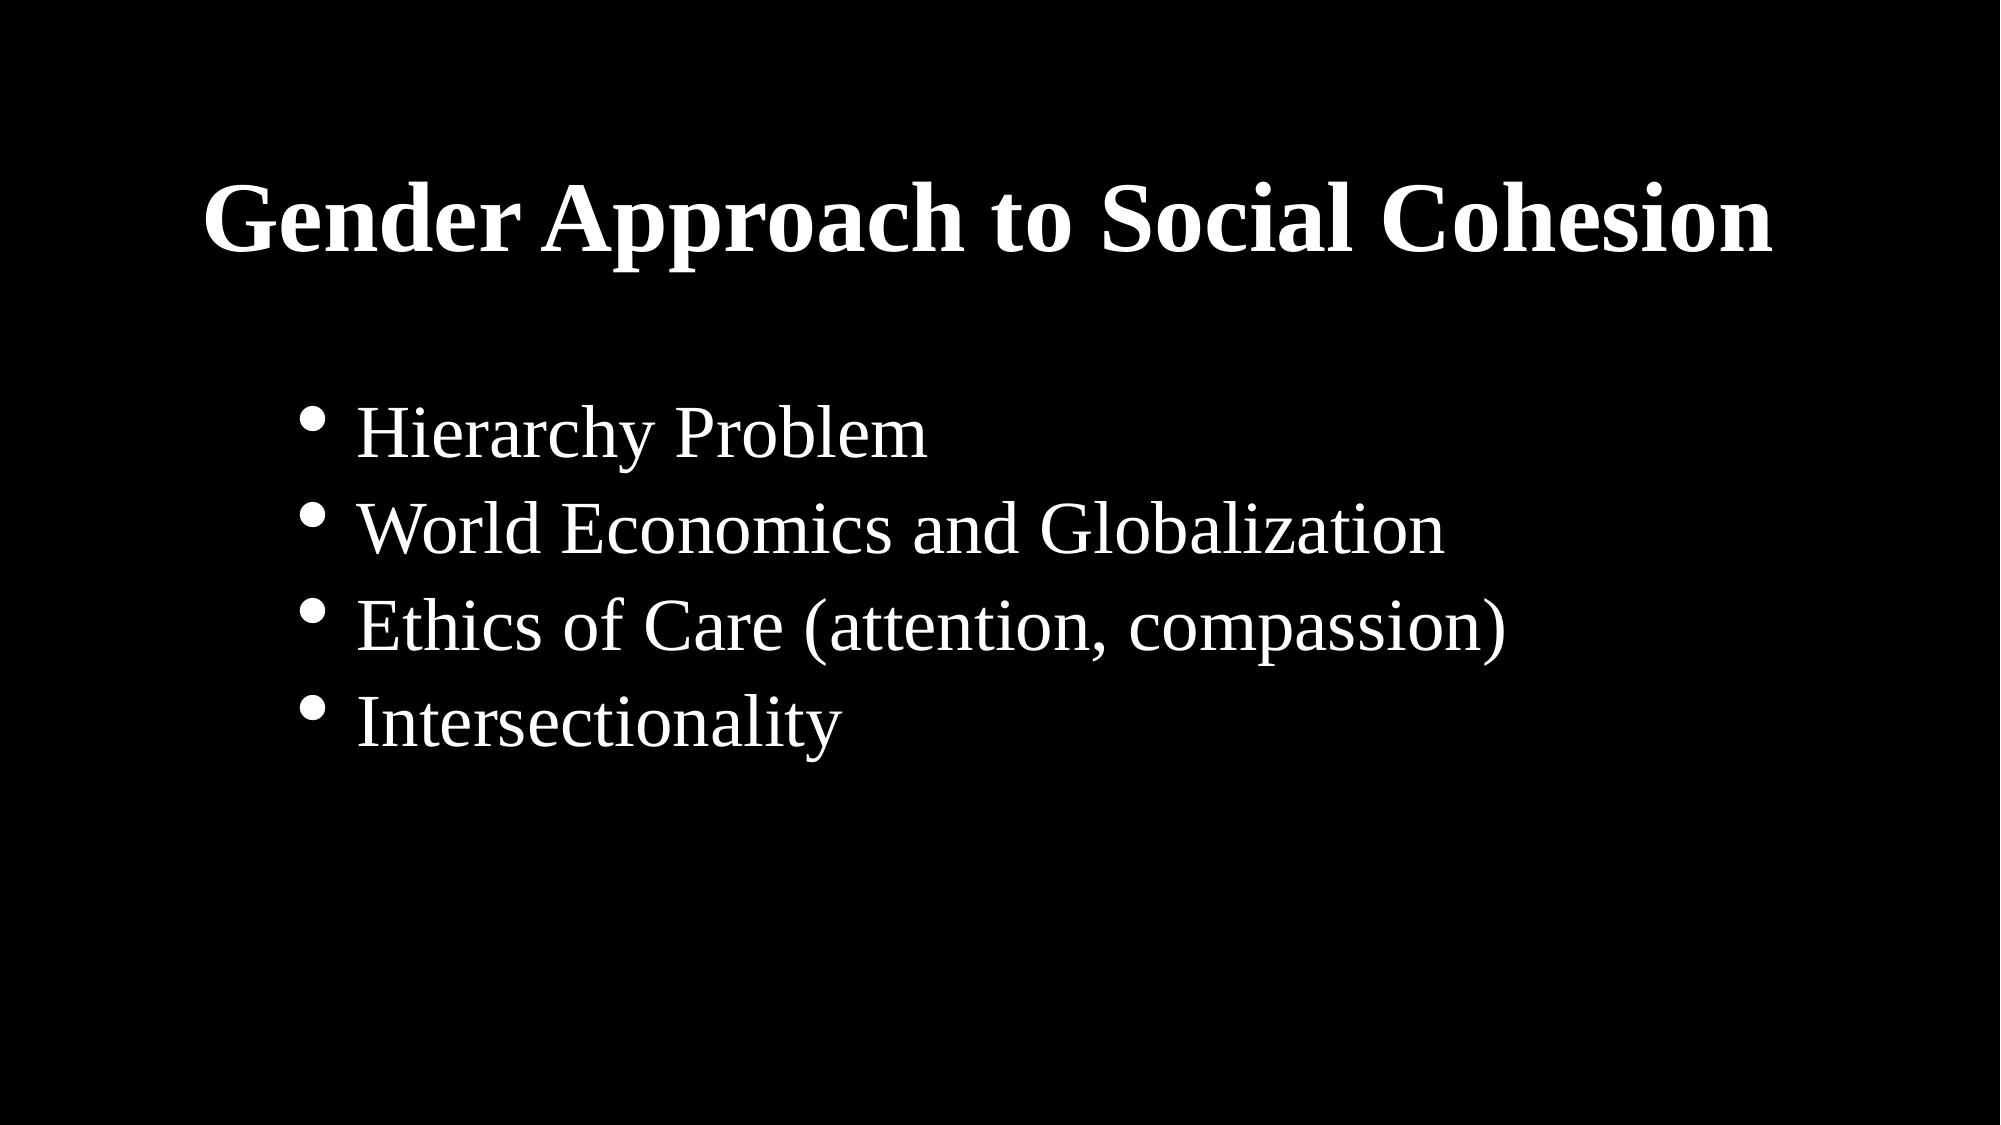

Gender Approach to Social Cohesion
Hierarchy Problem
World Economics and Globalization
Ethics of Care (attention, compassion)
Intersectionality